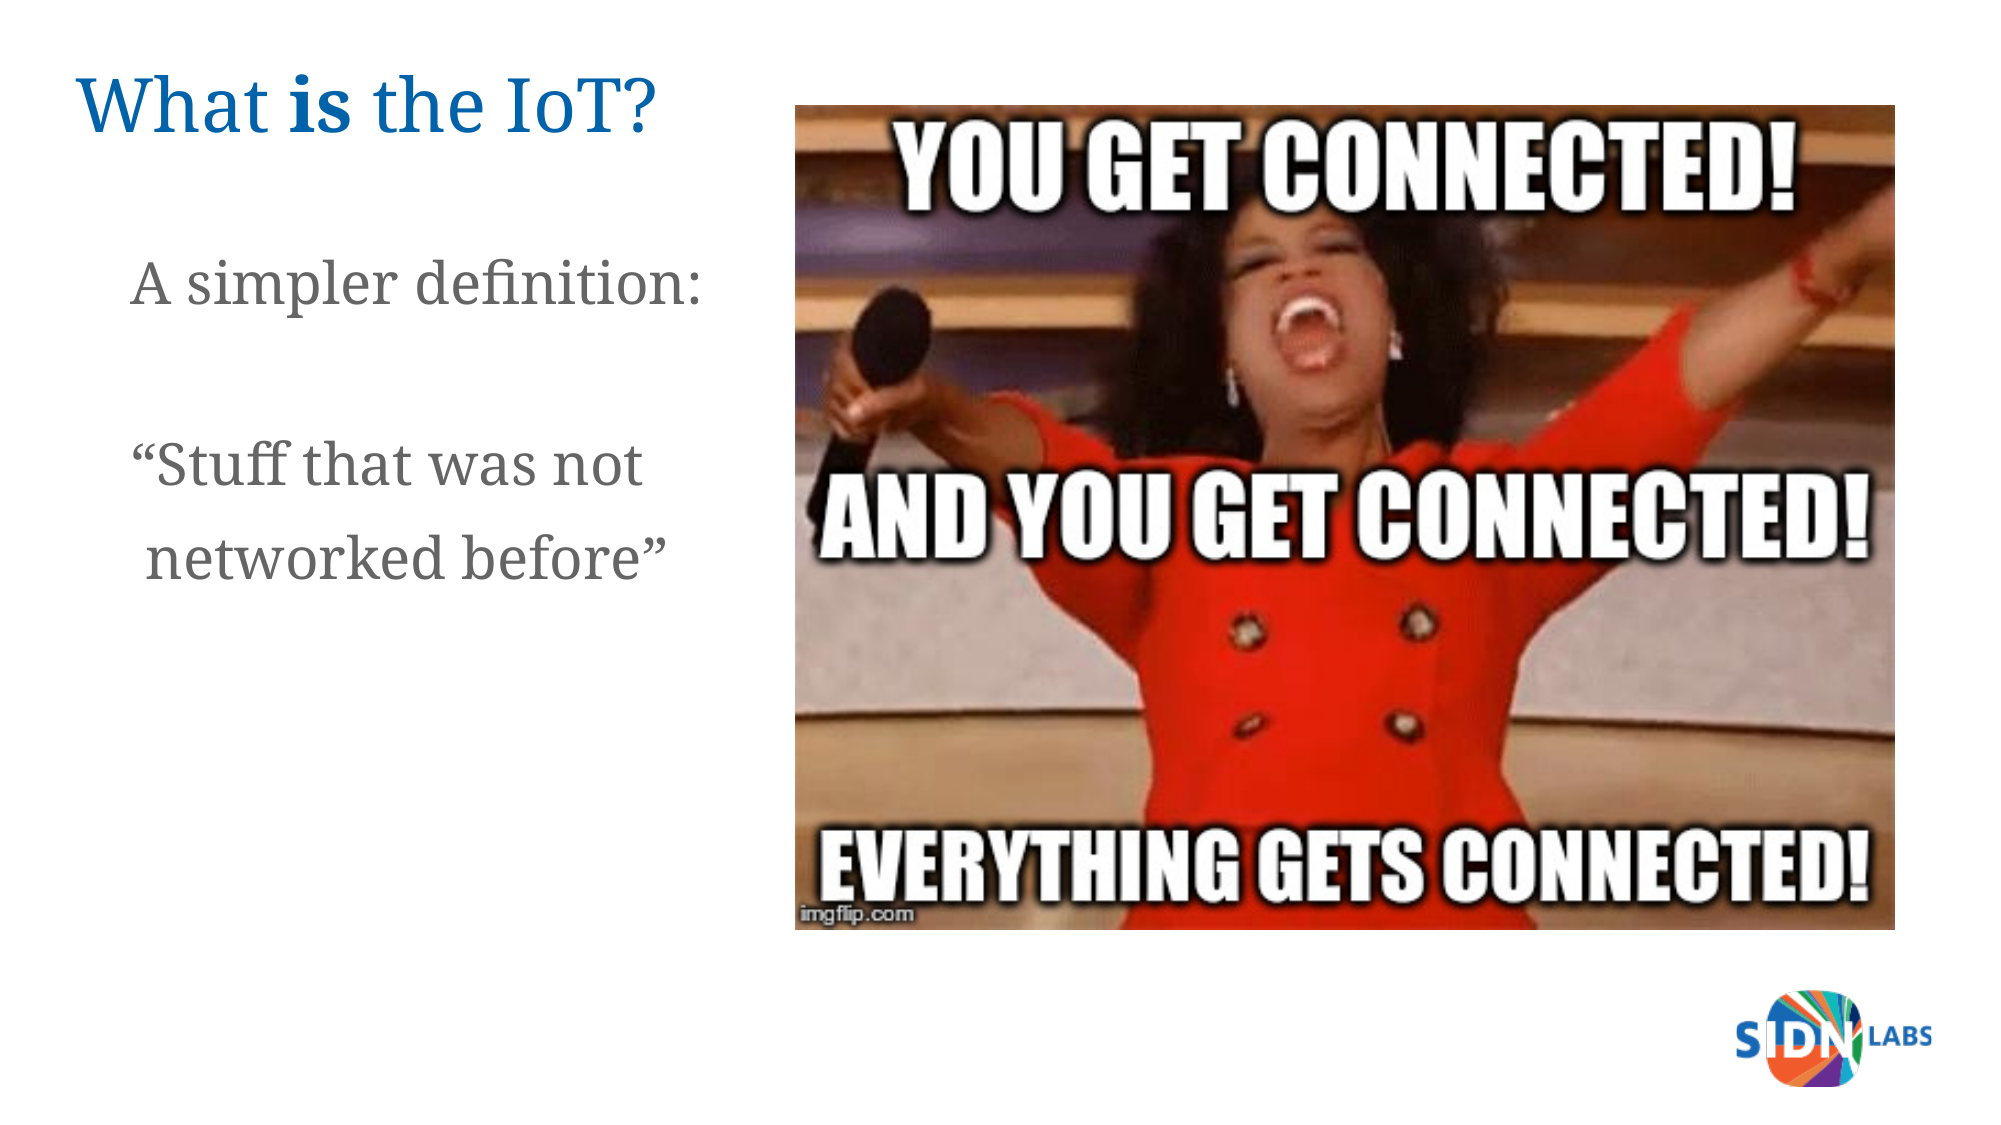

What is the IoT?
A simpler definition:
“Stuff that was not
 networked before”